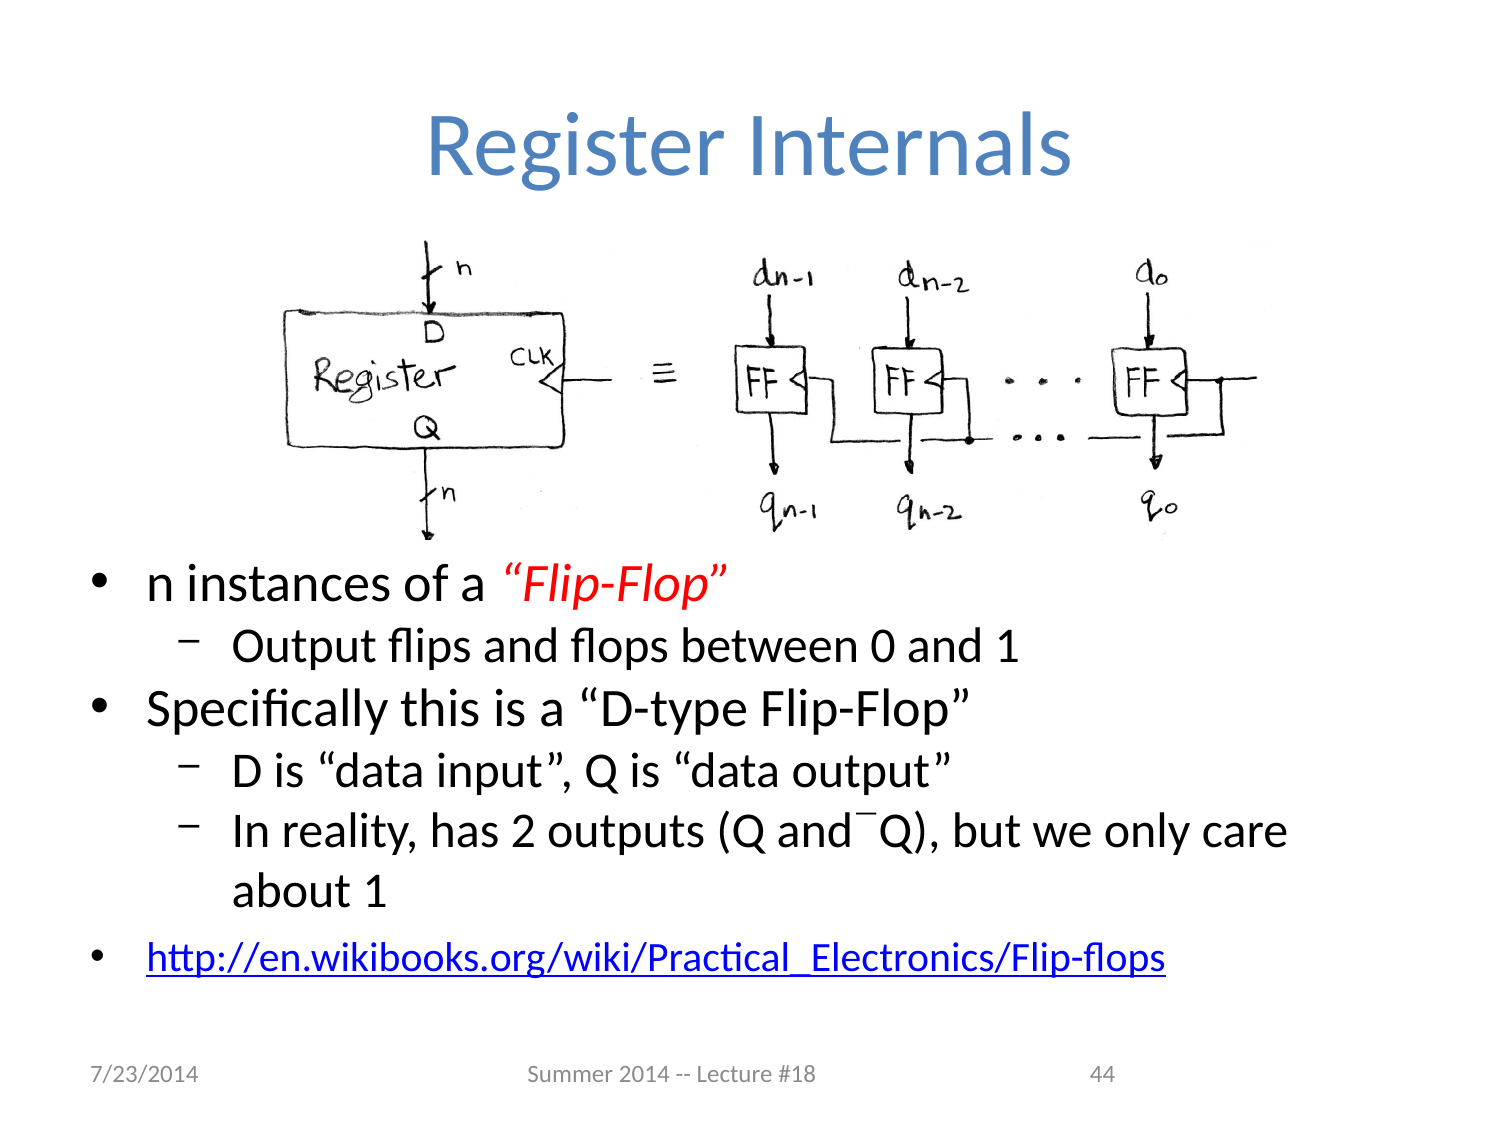

Register Internals
# n instances of a “Flip-Flop”
Output flips and flops between 0 and 1
Specifically this is a “D-type Flip-Flop”
D is “data input”, Q is “data output”
In reality, has 2 outputs (Q and`Q), but we only care about 1
http://en.wikibooks.org/wiki/Practical_Electronics/Flip-flops
7/23/2014
Summer 2014 -- Lecture #18